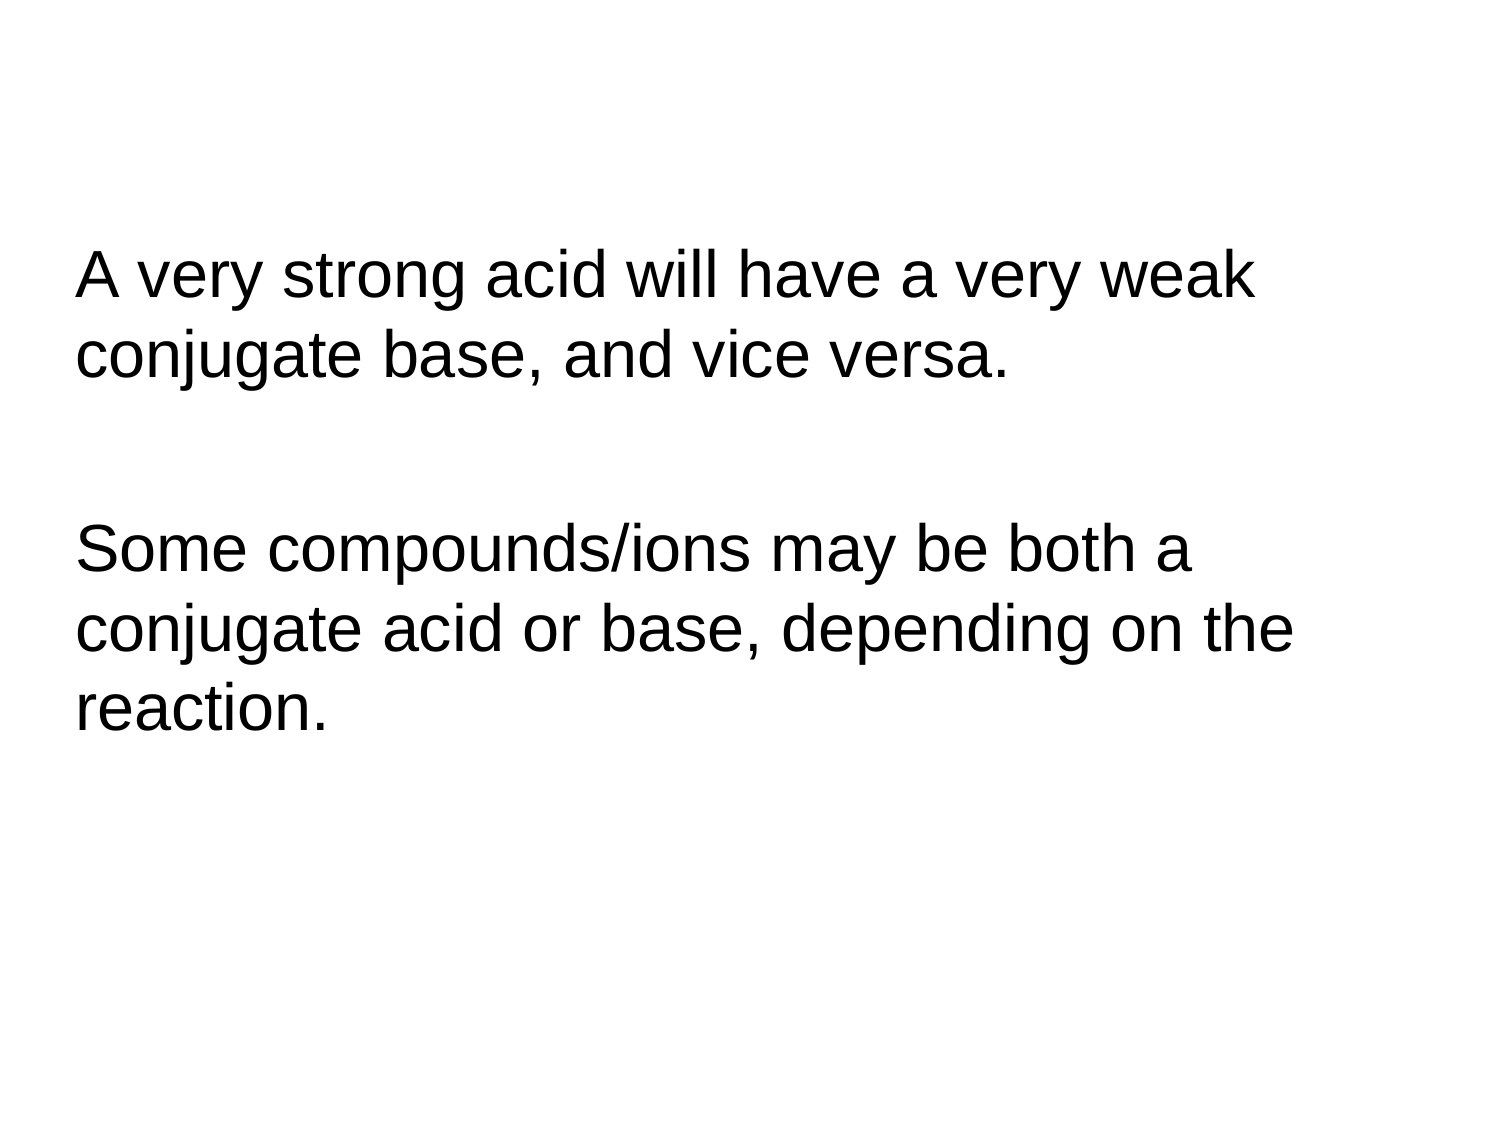

# A very strong acid will have a very weak conjugate base, and vice versa.
Some compounds/ions may be both a conjugate acid or base, depending on the reaction.